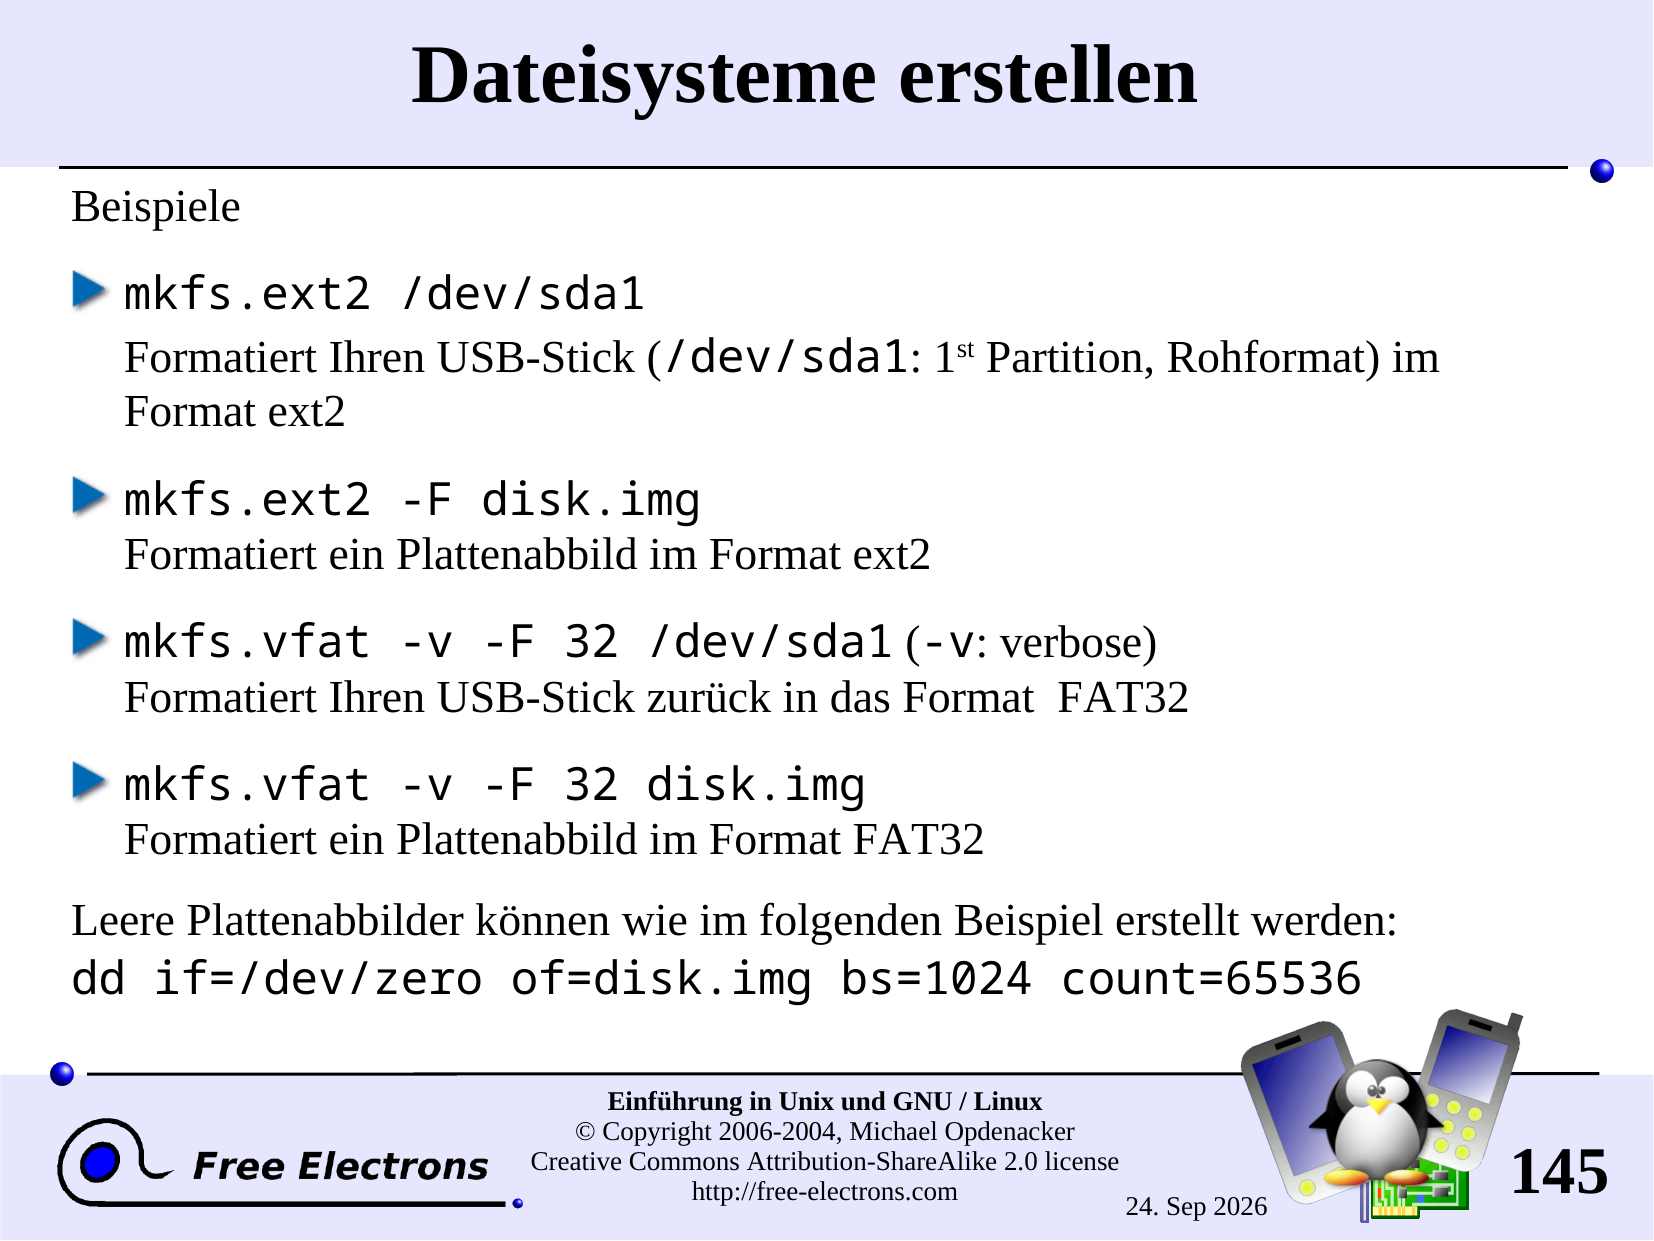

# Dateisysteme erstellen
Beispiele
mkfs.ext2 /dev/sda1
Formatiert Ihren USB-Stick (/dev/sda1: 1st Partition, Rohformat) im Format ext2
mkfs.ext2 -F disk.img
Formatiert ein Plattenabbild im Format ext2
mkfs.vfat -v -F 32 /dev/sda1 (-v: verbose)
Formatiert Ihren USB-Stick zurück in das Format FAT32
mkfs.vfat -v -F 32 disk.img
Formatiert ein Plattenabbild im Format FAT32
Leere Plattenabbilder können wie im folgenden Beispiel erstellt werden:
dd if=/dev/zero of=disk.img bs=1024 count=65536